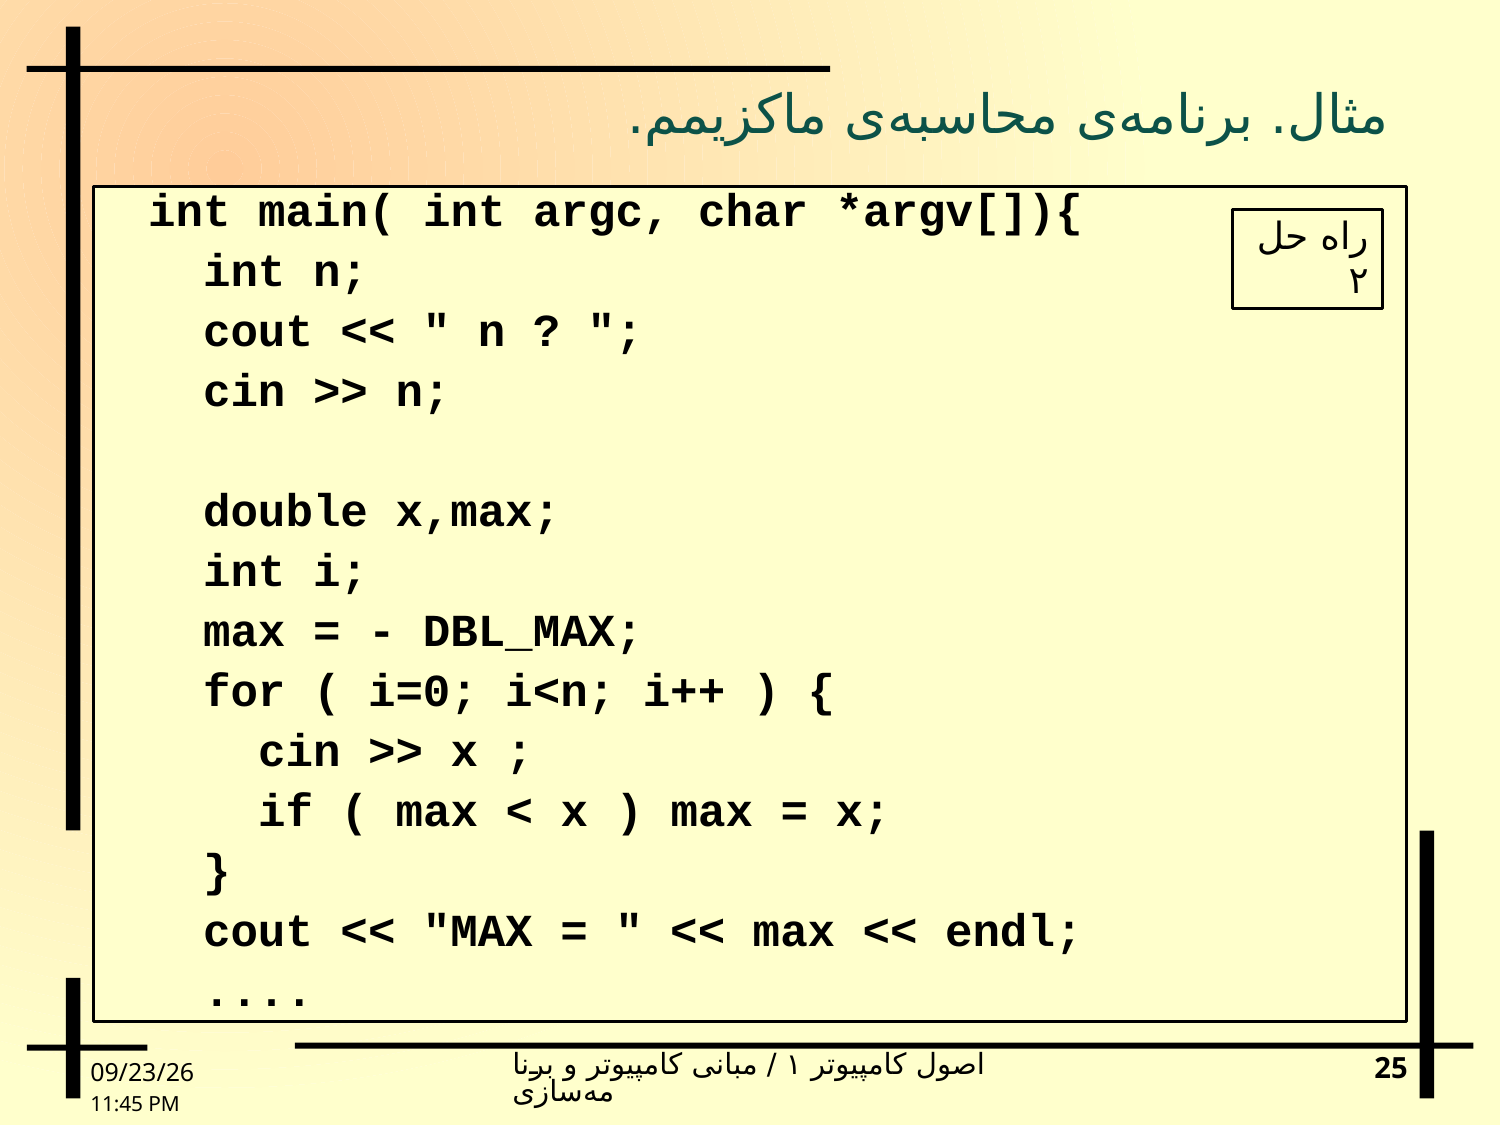

مثال. برنامه‌ی محاسبه‌ی ماکزیمم.
# int main( int argc, char *argv[]){
 int n;
 cout << " n ? ";
 cin >> n;
 double x,max;
 int i;
 max = - DBL_MAX;
 for ( i=0; i<n; i++ ) {
 cin >> x ;
 if ( max < x ) max = x;
 }
 cout << "MAX = " << max << endl;
 ....
راه حل ۲
اصول کامپیوتر ۱ / مبانی کامپیوتر و برنامه‌سازی
25